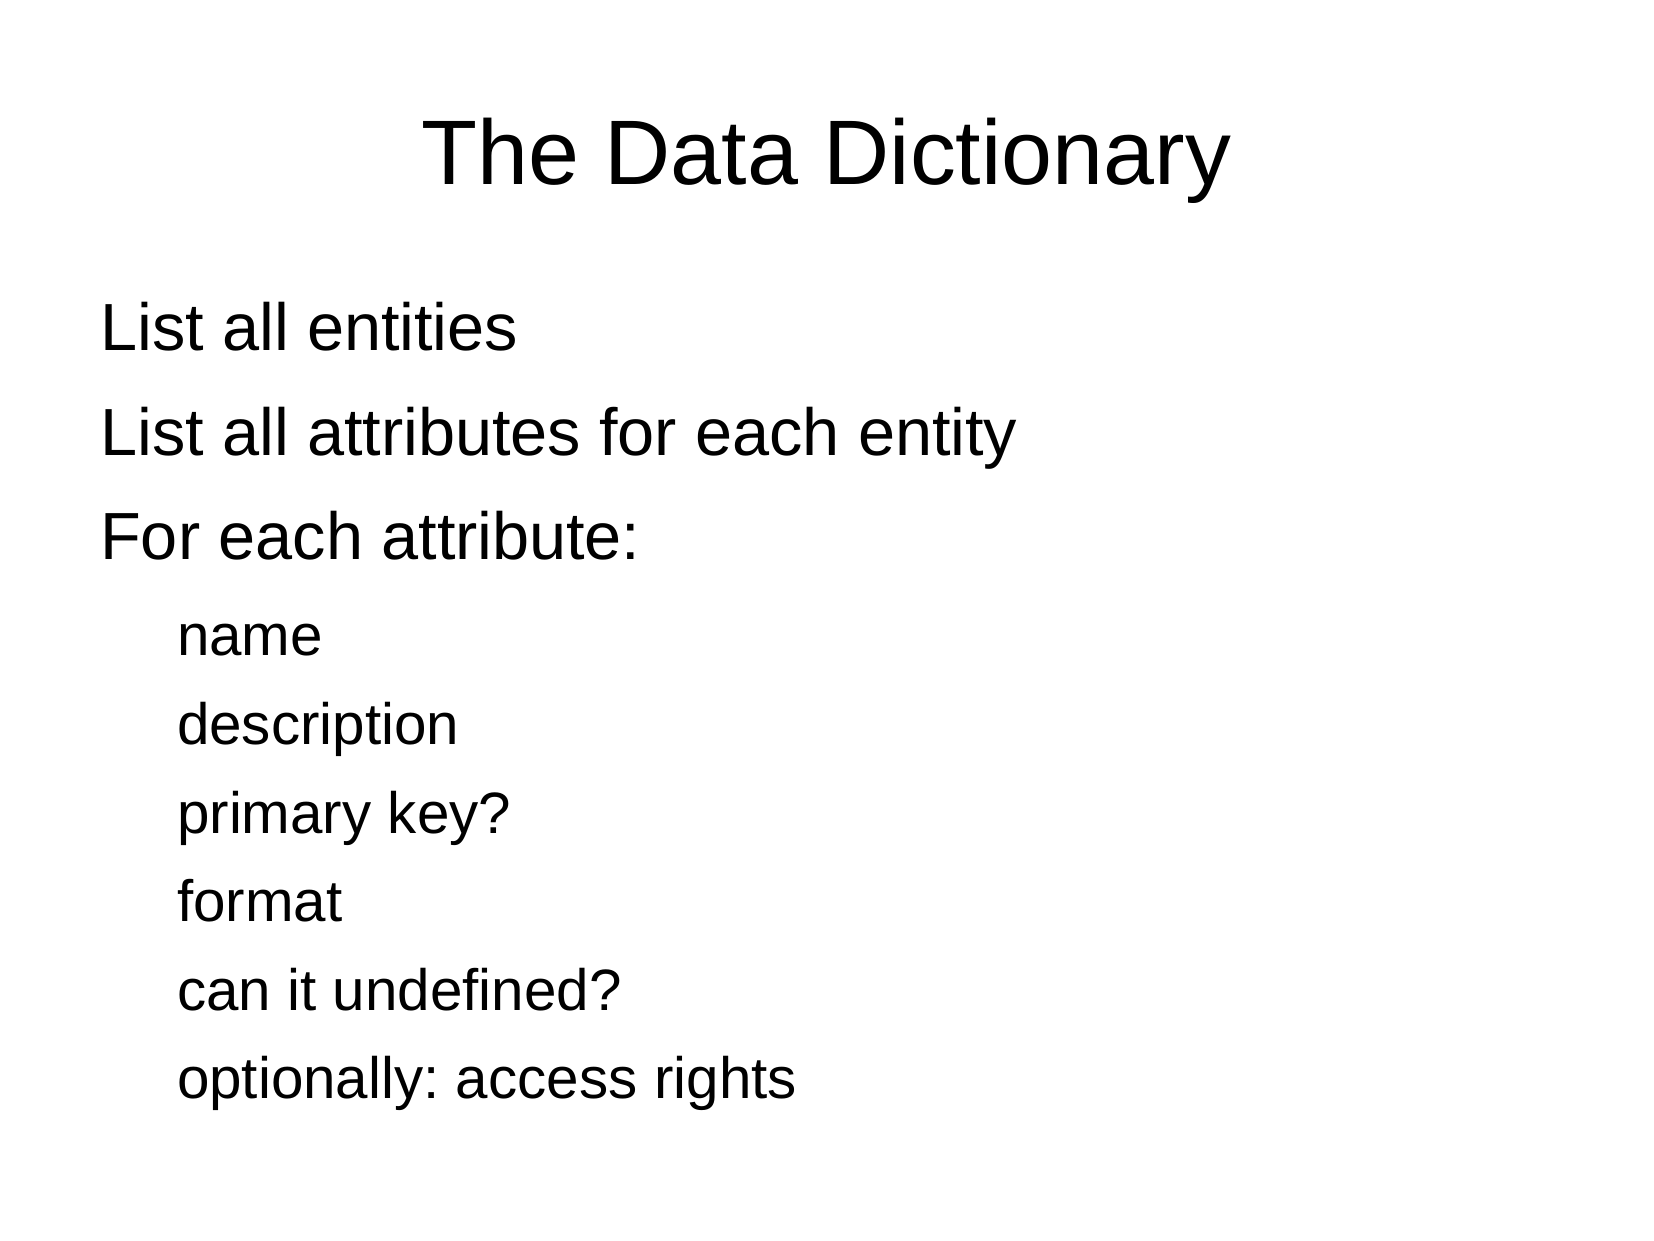

# The Data Dictionary
List all entities
List all attributes for each entity
For each attribute:
name
description
primary key?
format
can it undefined?
optionally: access rights